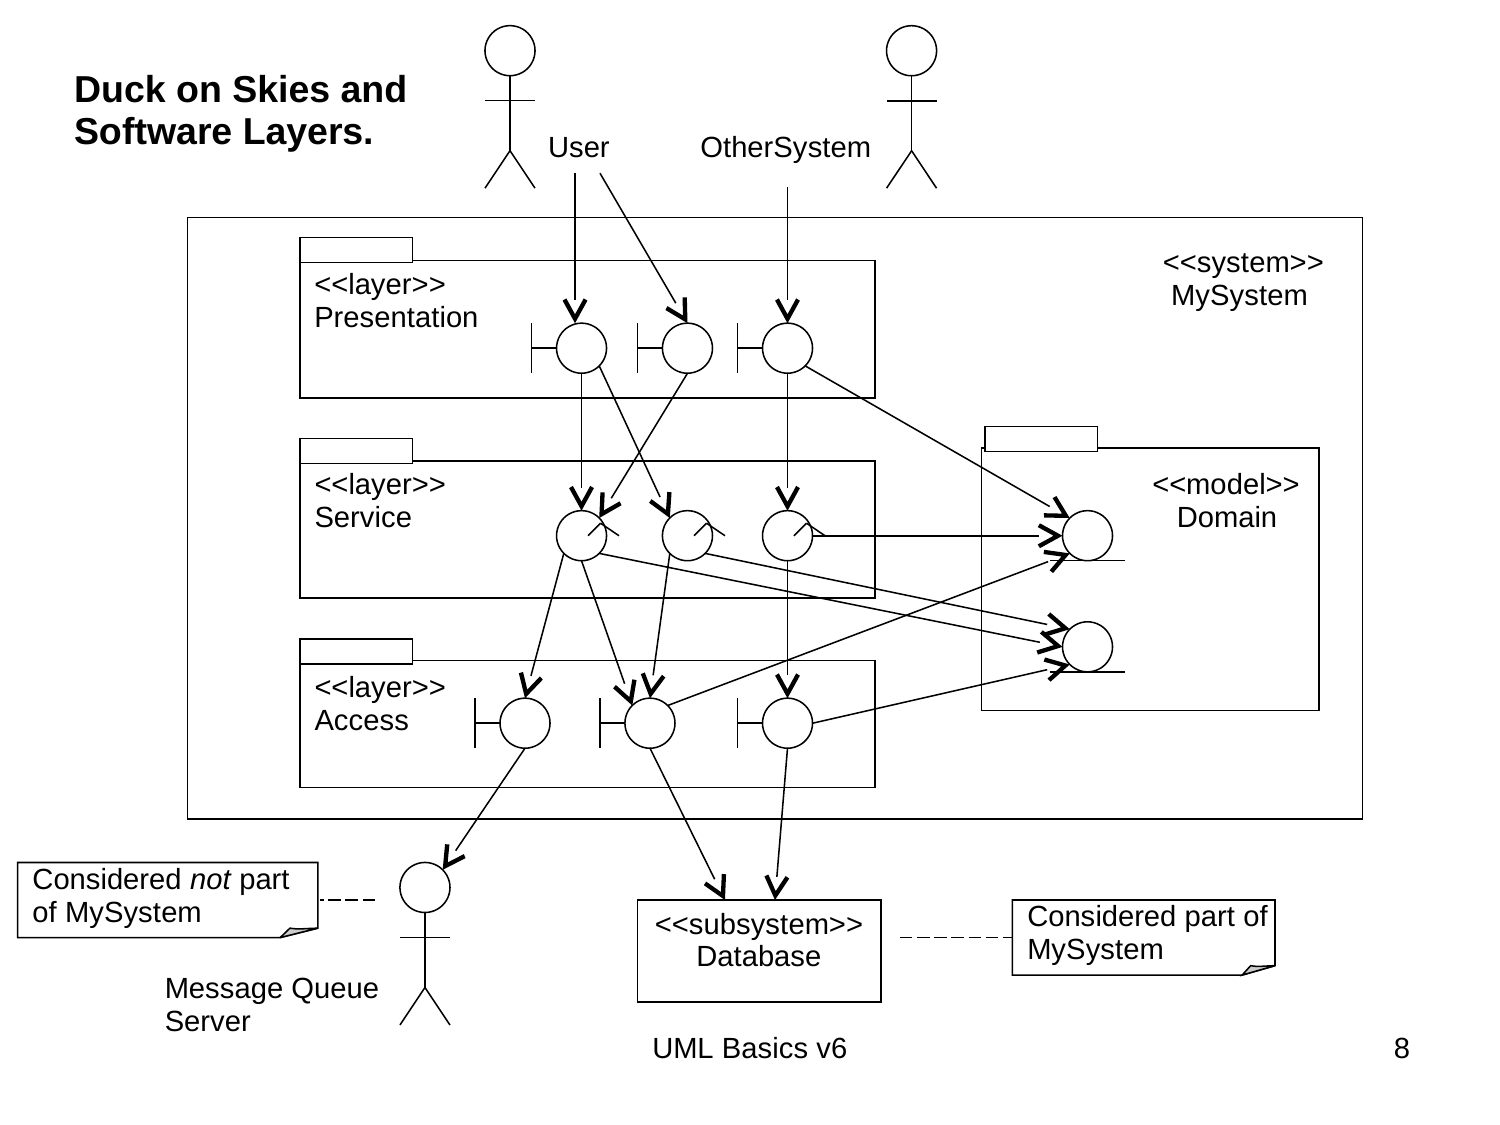

Duck on Skies and
Software Layers.
User
OtherSystem
<<system>>
 MySystem
<<layer>>
Presentation
<<layer>>
Service
<<model>>
 Domain
<<layer>>
Access
Considered not part
of MySystem
<<subsystem>>
Database
Considered part of
MySystem
Message Queue
Server
UML Basics v6
8